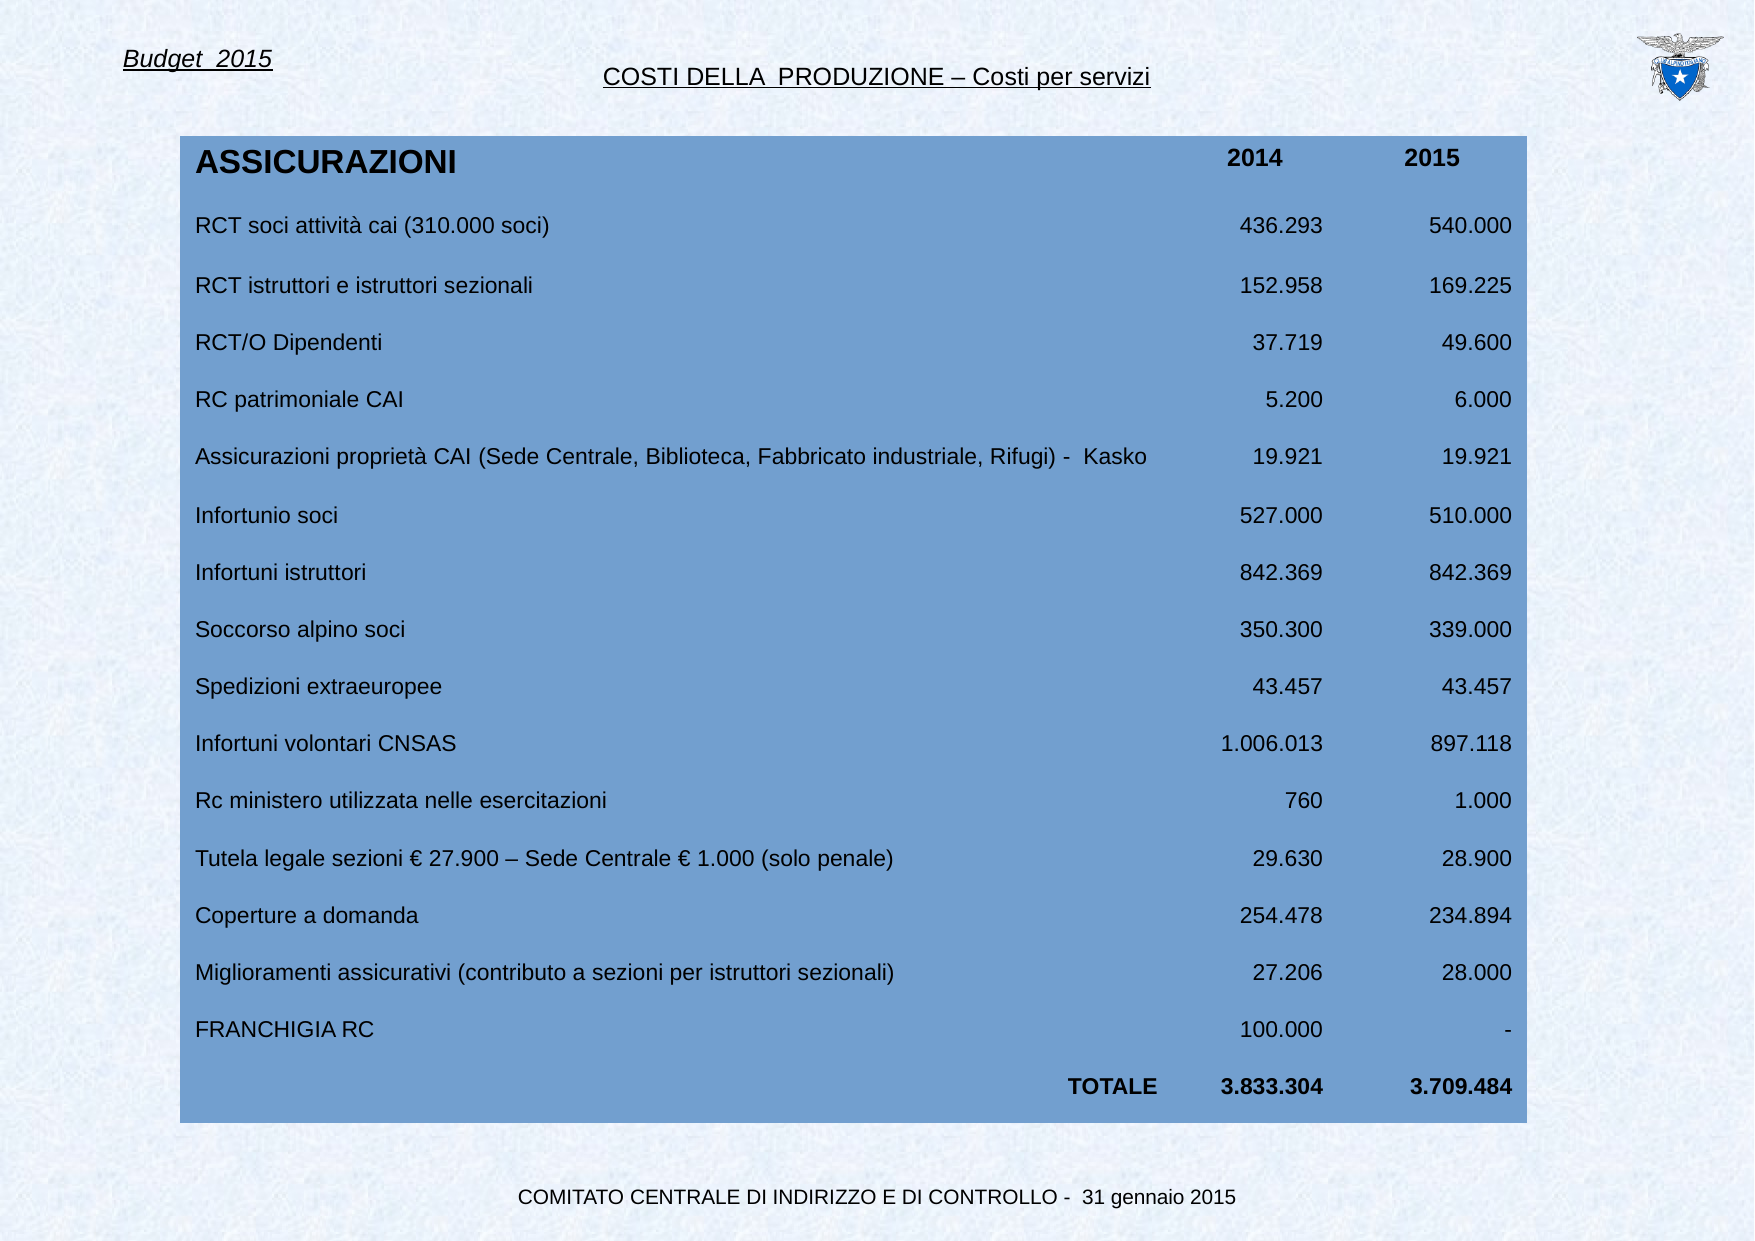

Budget 2015
COSTI DELLA PRODUZIONE – Costi per servizi
| ASSICURAZIONI | 2014 | 2015 |
| --- | --- | --- |
| RCT soci attività cai (310.000 soci) | 436.293 | 540.000 |
| RCT istruttori e istruttori sezionali | 152.958 | 169.225 |
| RCT/O Dipendenti | 37.719 | 49.600 |
| RC patrimoniale CAI | 5.200 | 6.000 |
| Assicurazioni proprietà CAI (Sede Centrale, Biblioteca, Fabbricato industriale, Rifugi) - Kasko | 19.921 | 19.921 |
| Infortunio soci | 527.000 | 510.000 |
| Infortuni istruttori | 842.369 | 842.369 |
| Soccorso alpino soci | 350.300 | 339.000 |
| Spedizioni extraeuropee | 43.457 | 43.457 |
| Infortuni volontari CNSAS | 1.006.013 | 897.118 |
| Rc ministero utilizzata nelle esercitazioni | 760 | 1.000 |
| Tutela legale sezioni € 27.900 – Sede Centrale € 1.000 (solo penale) | 29.630 | 28.900 |
| Coperture a domanda | 254.478 | 234.894 |
| Miglioramenti assicurativi (contributo a sezioni per istruttori sezionali) | 27.206 | 28.000 |
| FRANCHIGIA RC | 100.000 | - |
| TOTALE | 3.833.304 | 3.709.484 |
COMITATO CENTRALE DI INDIRIZZO E DI CONTROLLO - 31 gennaio 2015